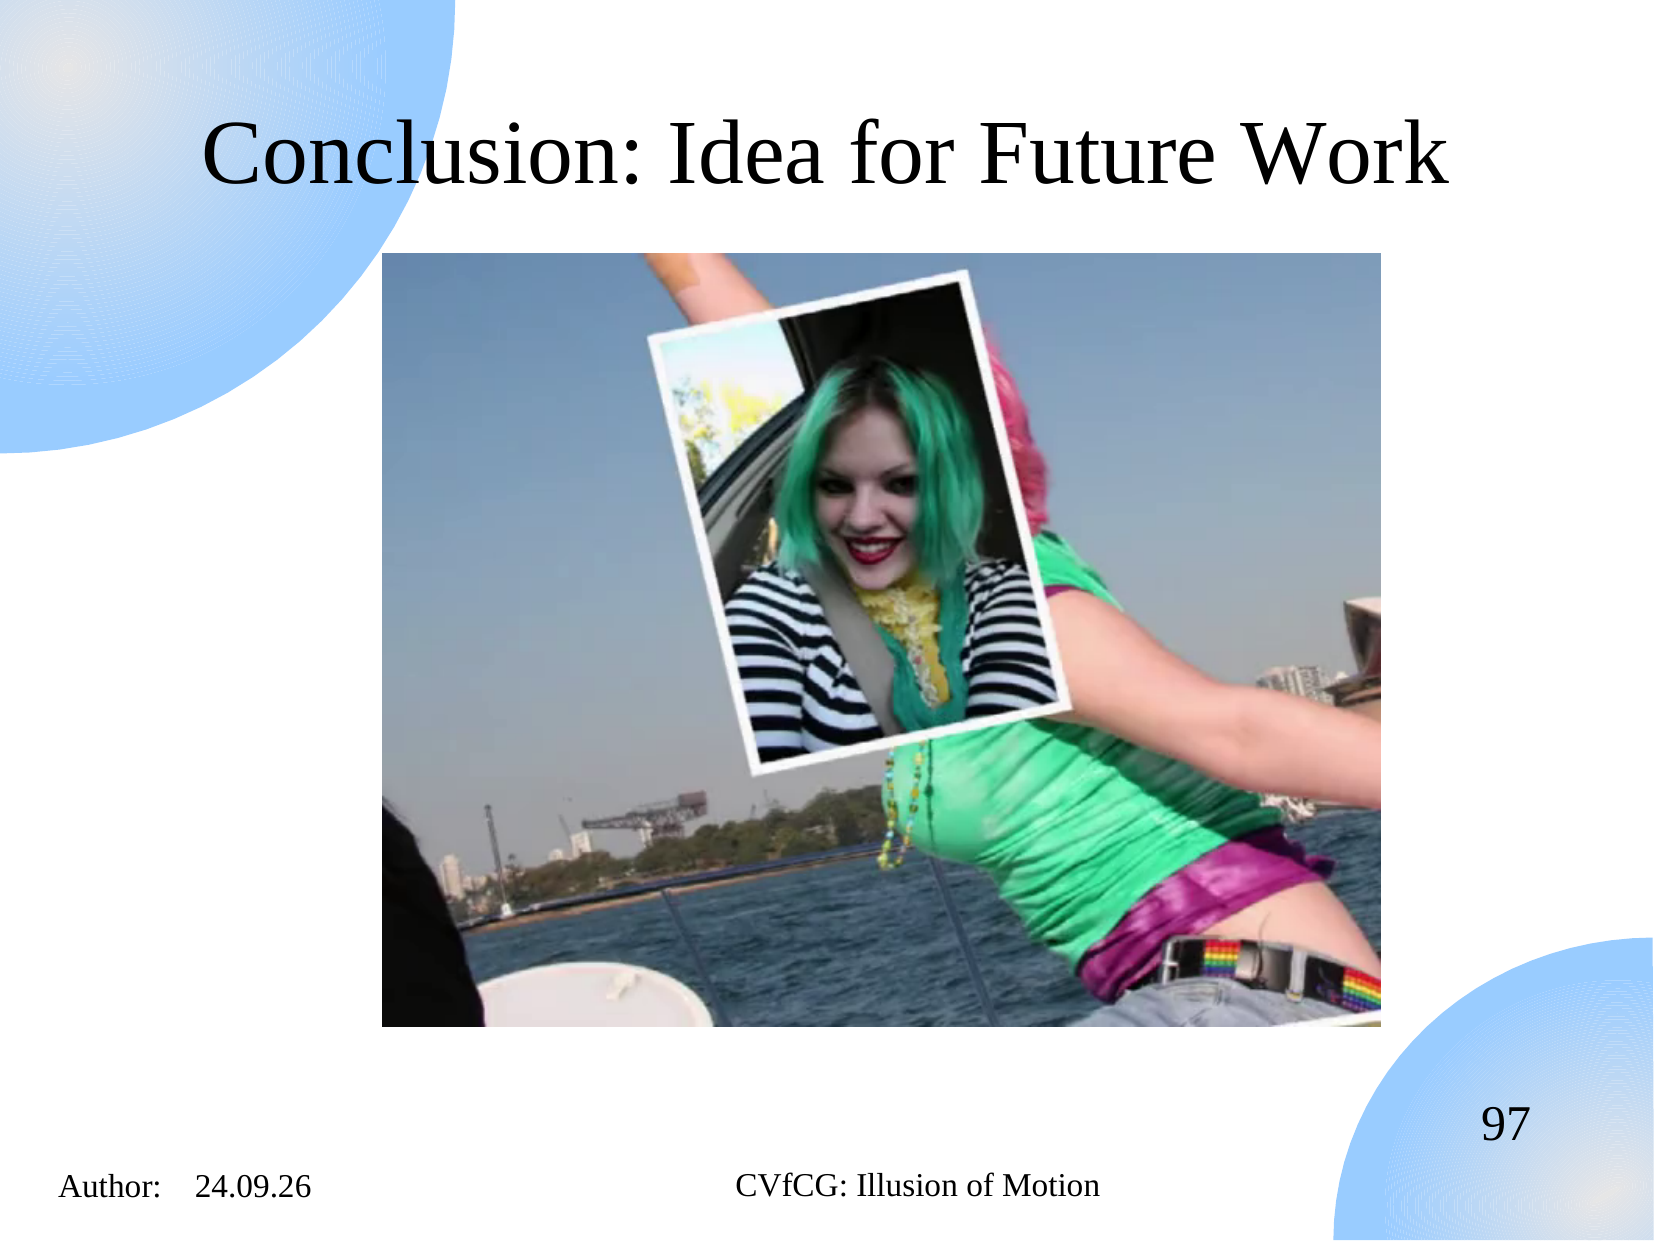

# Conclusion: Idea for Future Work
CVfCG: Illusion of Motion